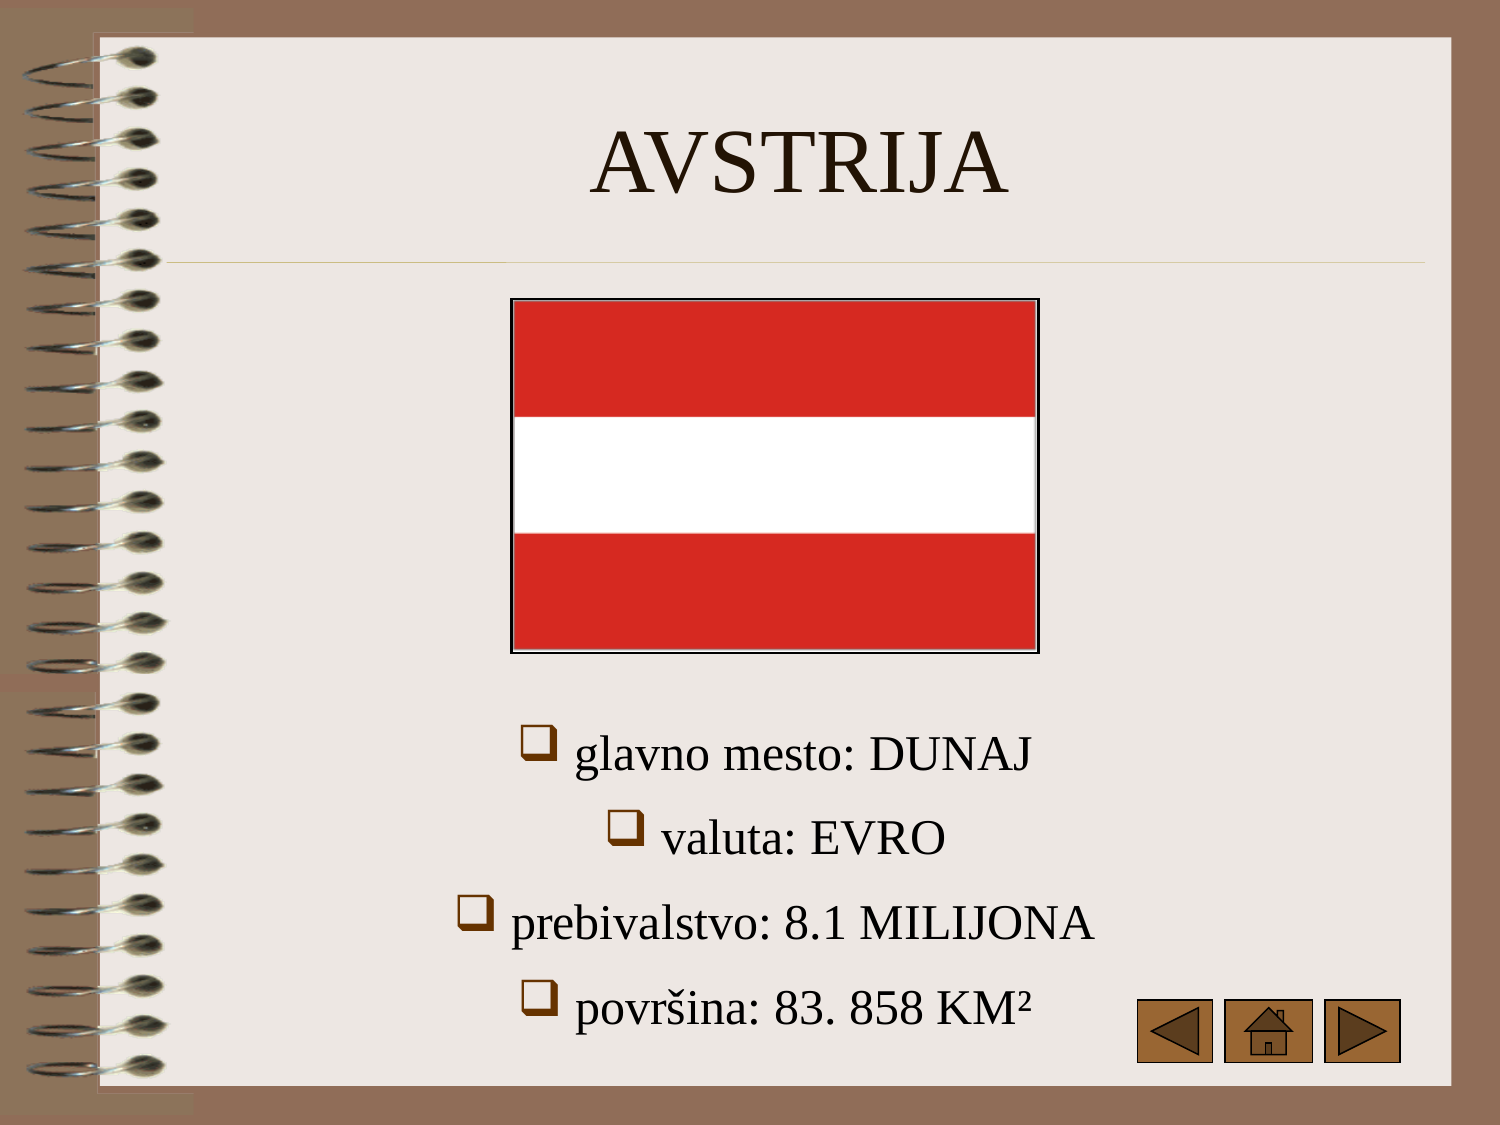

# AVSTRIJA
 glavno mesto: DUNAJ
 valuta: EVRO
 prebivalstvo: 8.1 MILIJONA
 površina: 83. 858 KM²